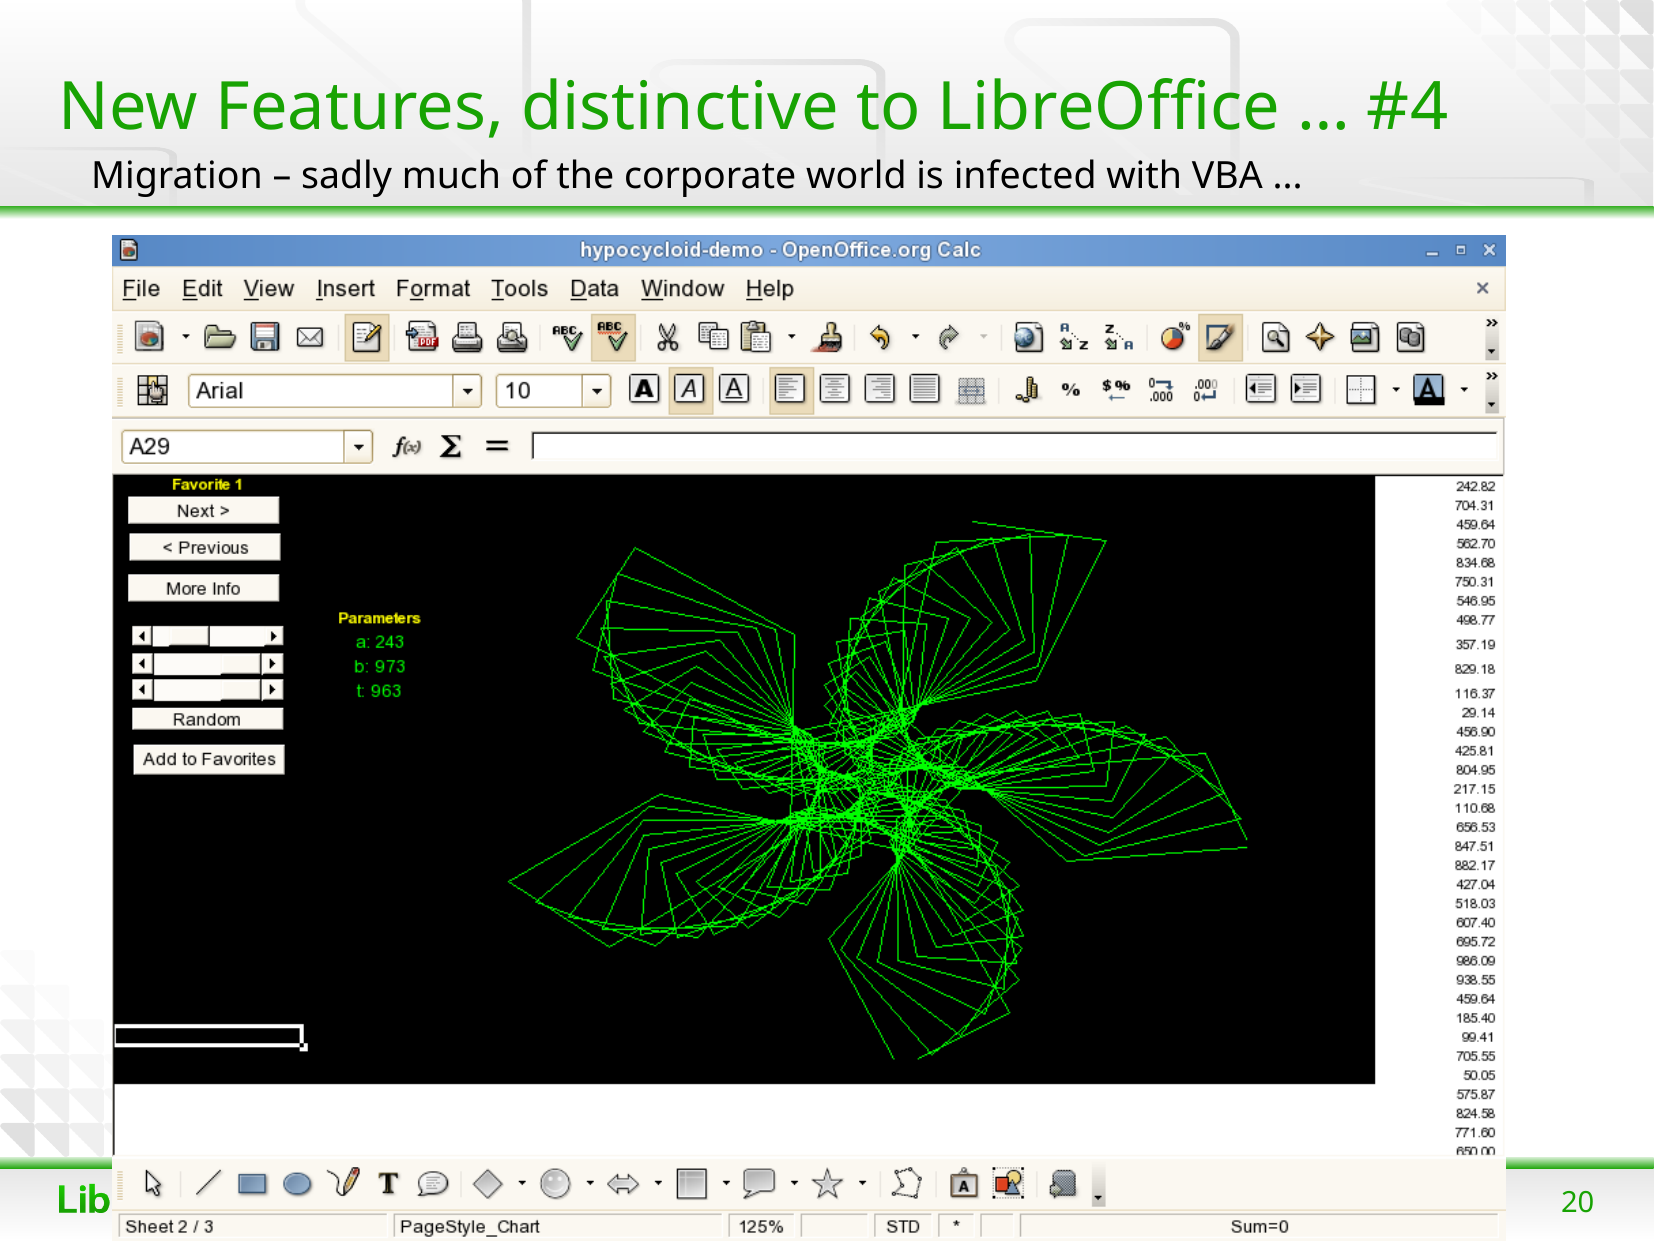

# New Features, distinctive to LibreOffice … #4
Migration – sadly much of the corporate world is infected with VBA ...
20